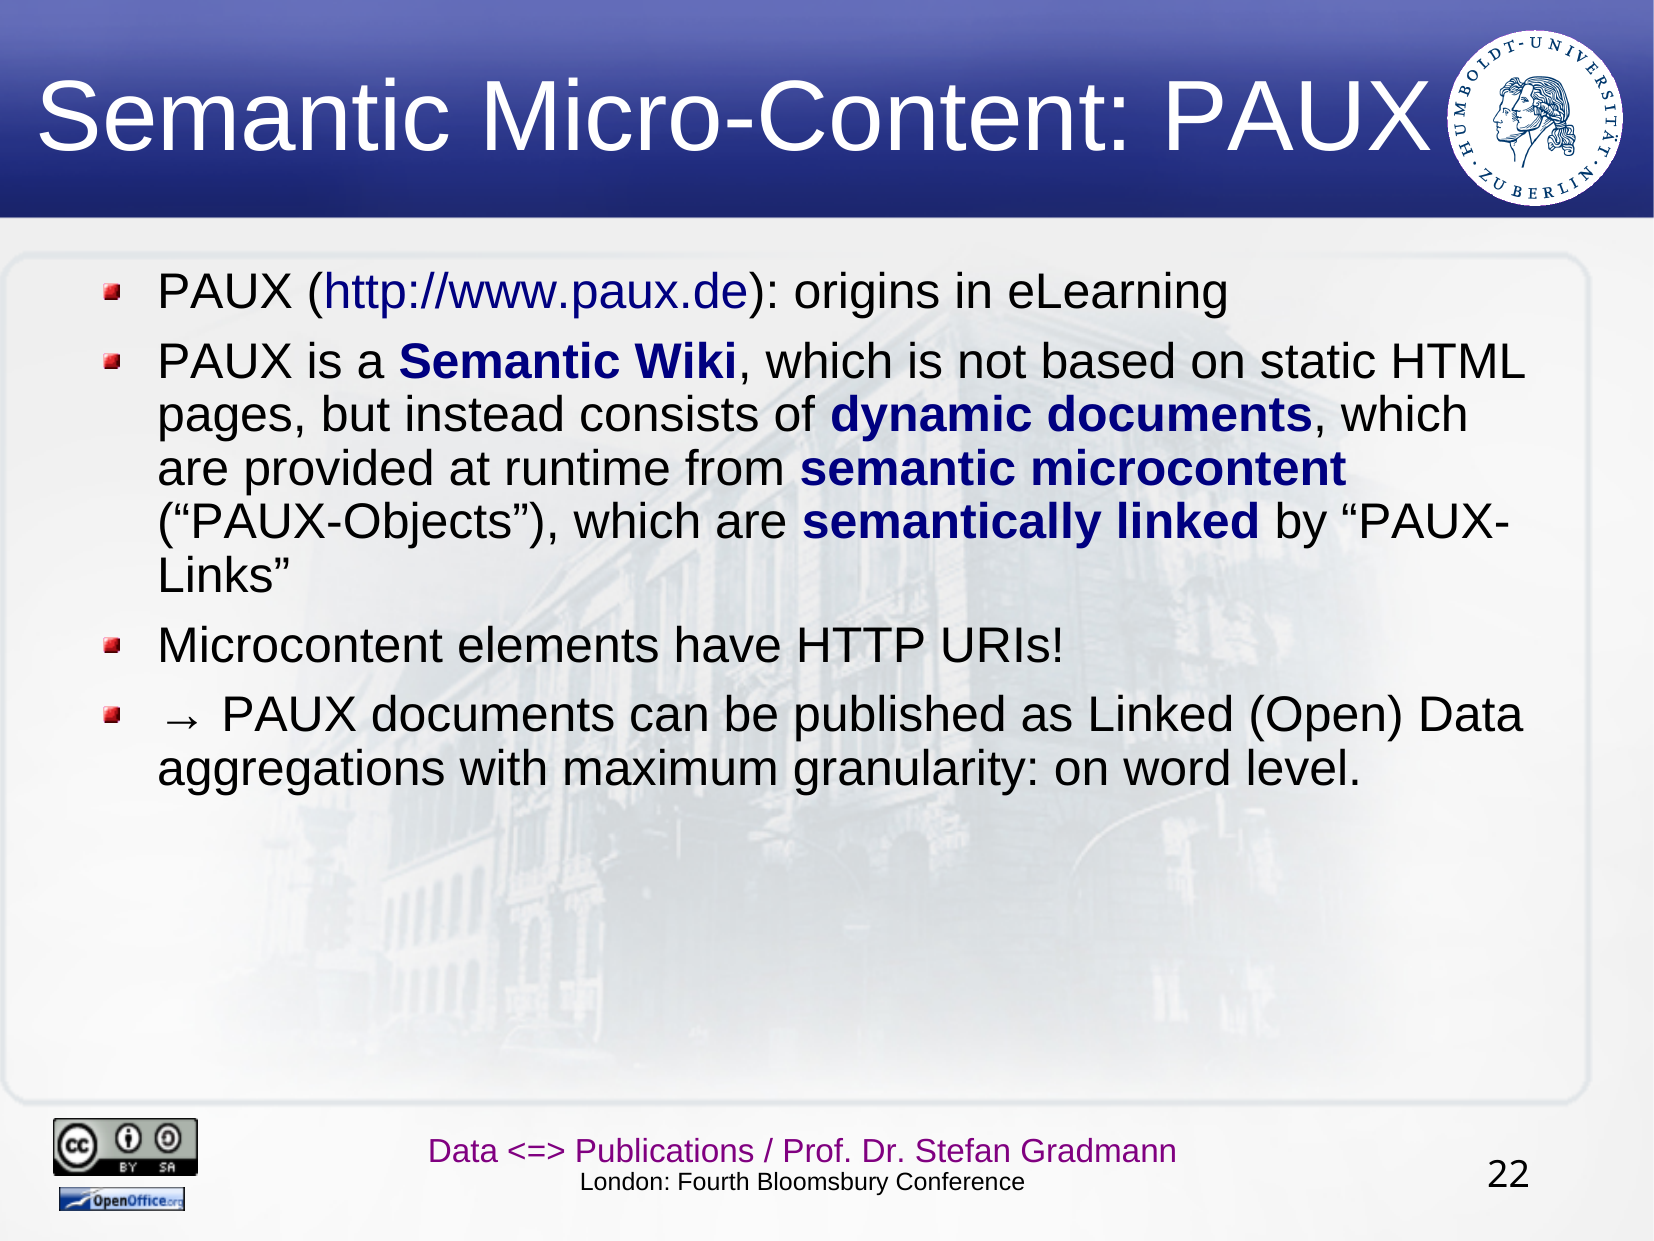

# Semantic Micro-Content: PAUX
PAUX (http://www.paux.de): origins in eLearning
PAUX is a Semantic Wiki, which is not based on static HTML pages, but instead consists of dynamic documents, which are provided at runtime from semantic microcontent (“PAUX-Objects”), which are semantically linked by “PAUX-Links”
Microcontent elements have HTTP URIs!
→ PAUX documents can be published as Linked (Open) Data aggregations with maximum granularity: on word level.
Data <=> Publications / Prof. Dr. Stefan Gradmann